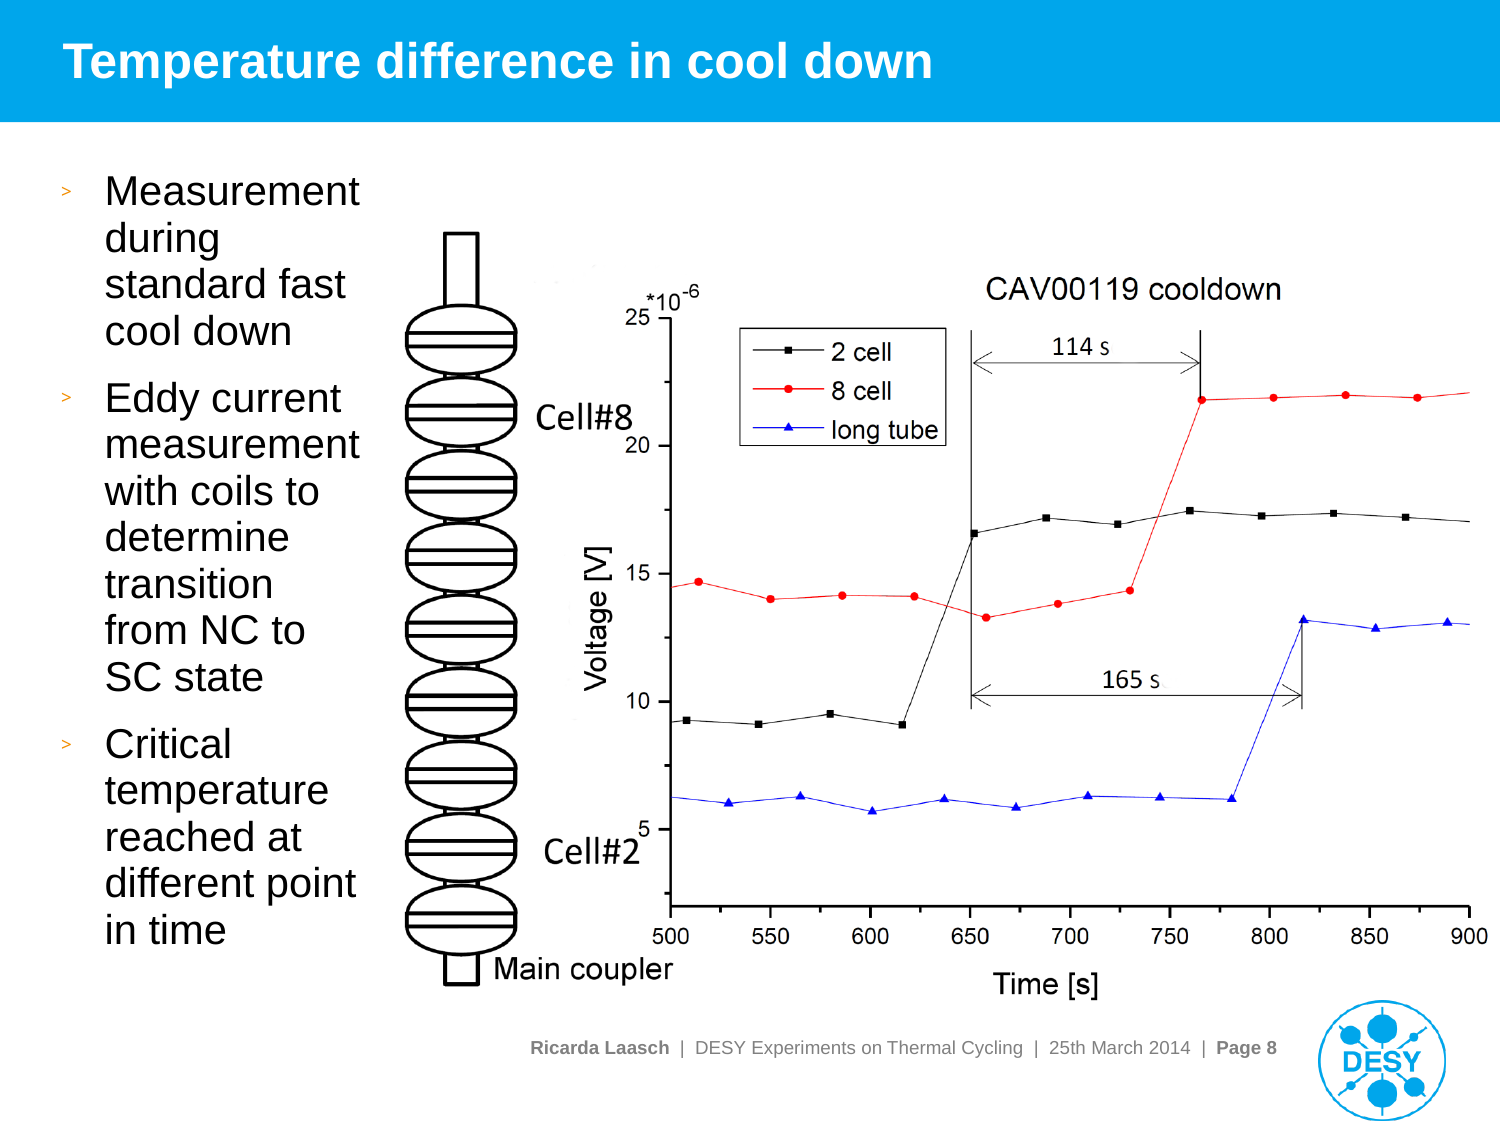

# Temperature difference in cool down
Measurementduring standard fast cool down
Eddy current measurement with coils to determine transition from NC to SC state
Critical temperature reached at different point in time